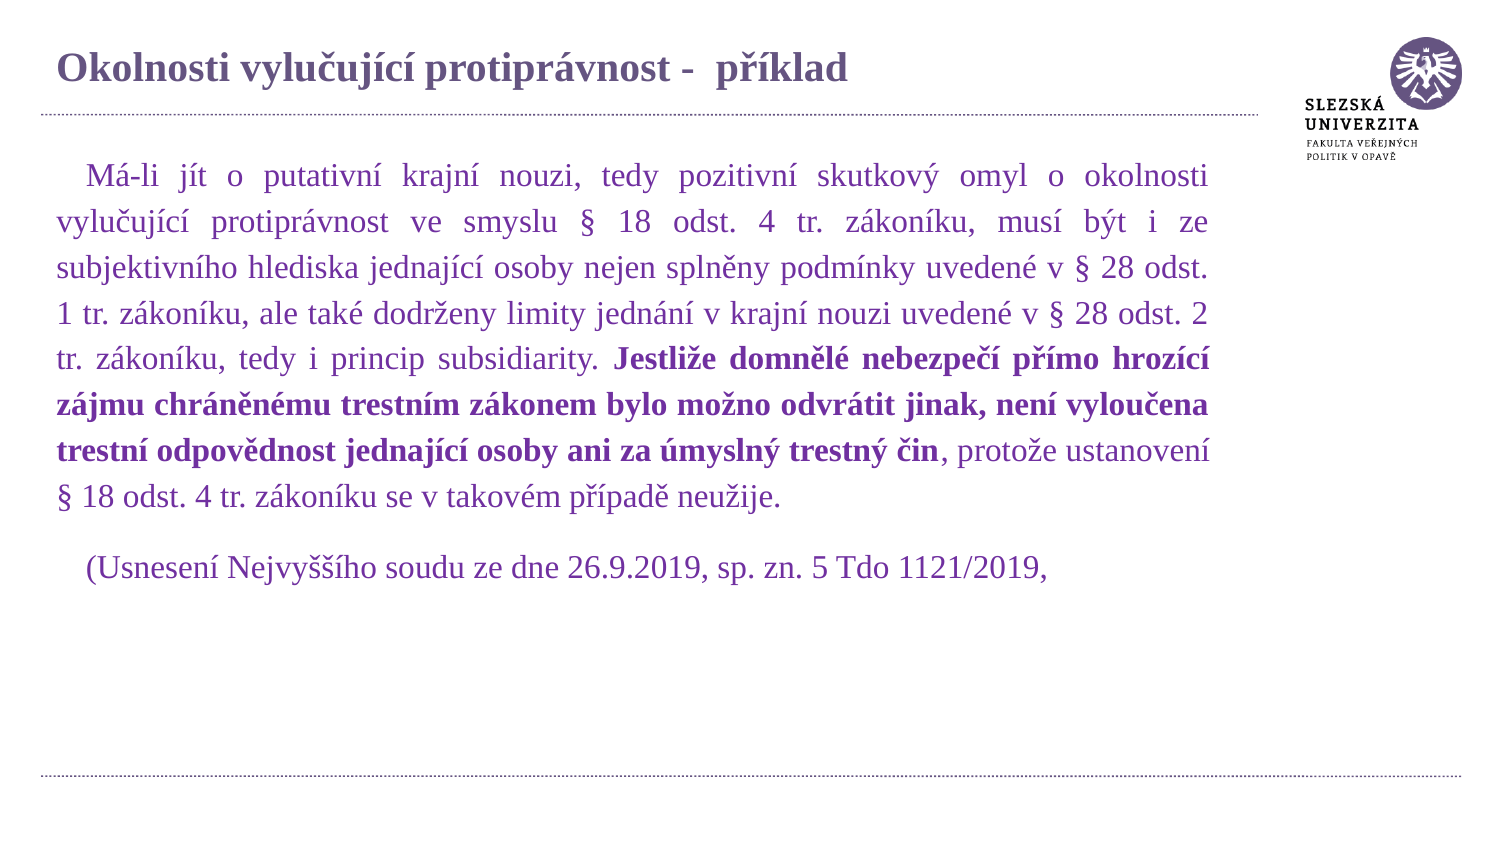

# Okolnosti vylučující protiprávnost - příklad
Má-li jít o putativní krajní nouzi, tedy pozitivní skutkový omyl o okolnosti vylučující protiprávnost ve smyslu § 18 odst. 4 tr. zákoníku, musí být i ze subjektivního hlediska jednající osoby nejen splněny podmínky uvedené v § 28 odst. 1 tr. zákoníku, ale také dodrženy limity jednání v krajní nouzi uvedené v § 28 odst. 2 tr. zákoníku, tedy i princip subsidiarity. Jestliže domnělé nebezpečí přímo hrozící zájmu chráněnému trestním zákonem bylo možno odvrátit jinak, není vyloučena trestní odpovědnost jednající osoby ani za úmyslný trestný čin, protože ustanovení § 18 odst. 4 tr. zákoníku se v takovém případě neužije.
(Usnesení Nejvyššího soudu ze dne 26.9.2019, sp. zn. 5 Tdo 1121/2019,